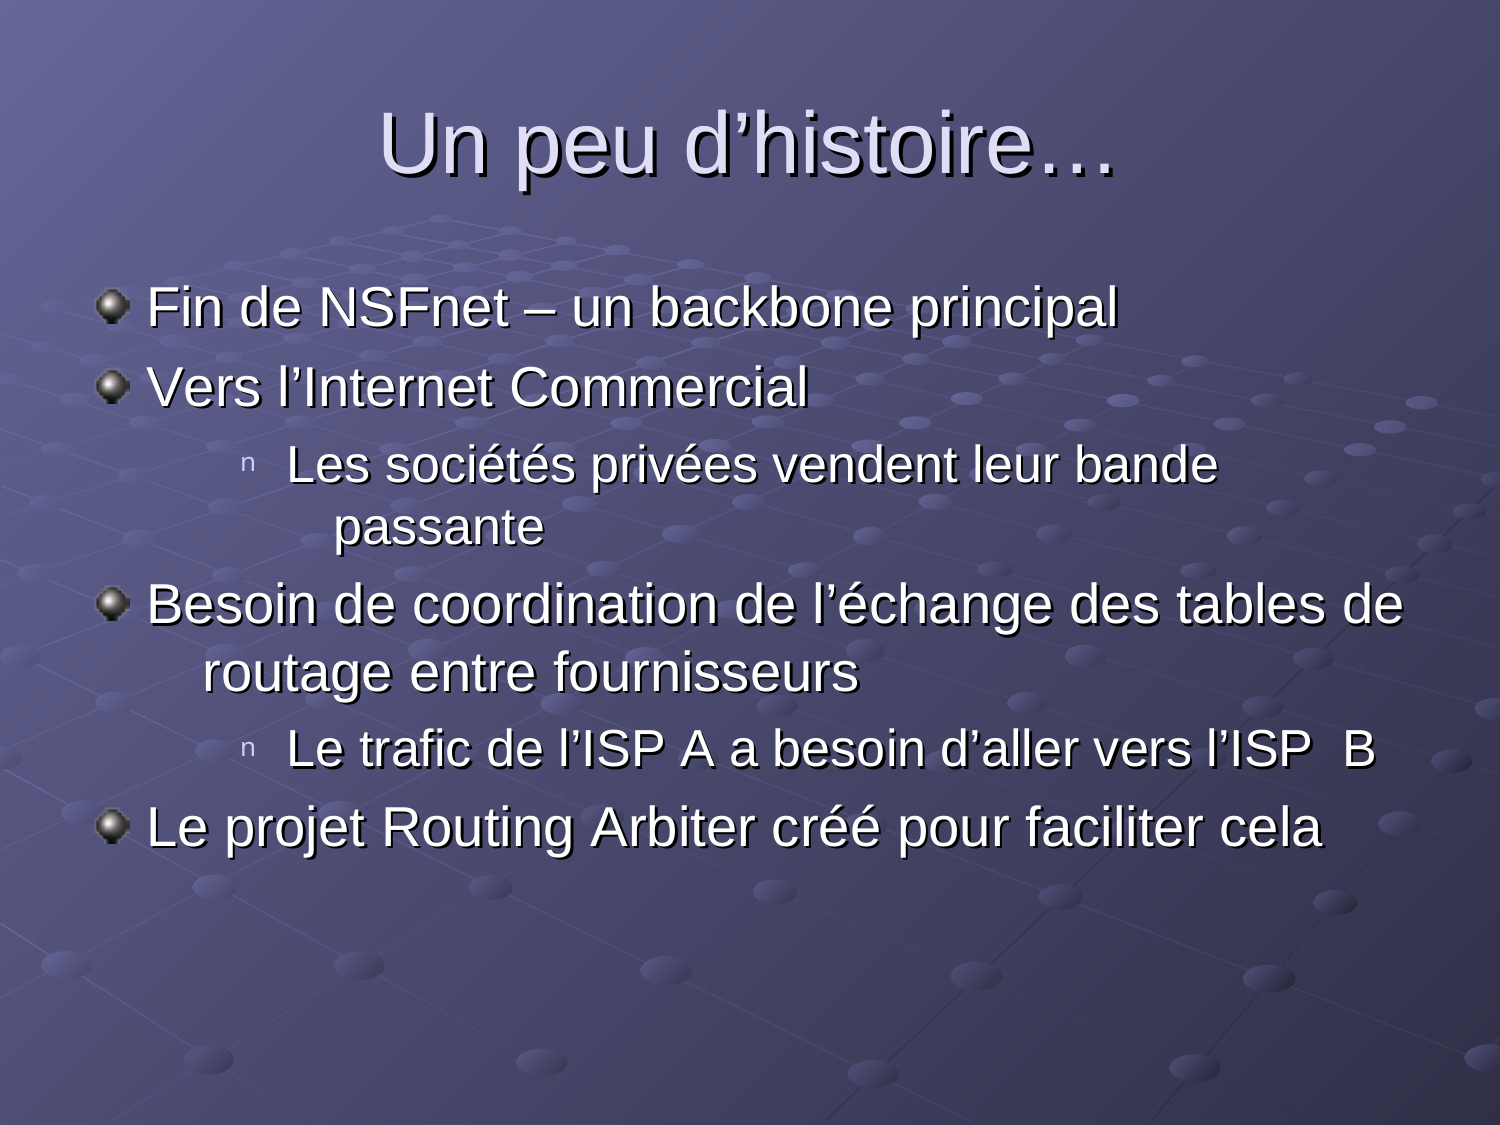

# Un peu d’histoire…
Fin de NSFnet – un backbone principal
Vers l’Internet Commercial
Les sociétés privées vendent leur bande passante
Besoin de coordination de l’échange des tables de routage entre fournisseurs
Le trafic de l’ISP A a besoin d’aller vers l’ISP B
Le projet Routing Arbiter créé pour faciliter cela